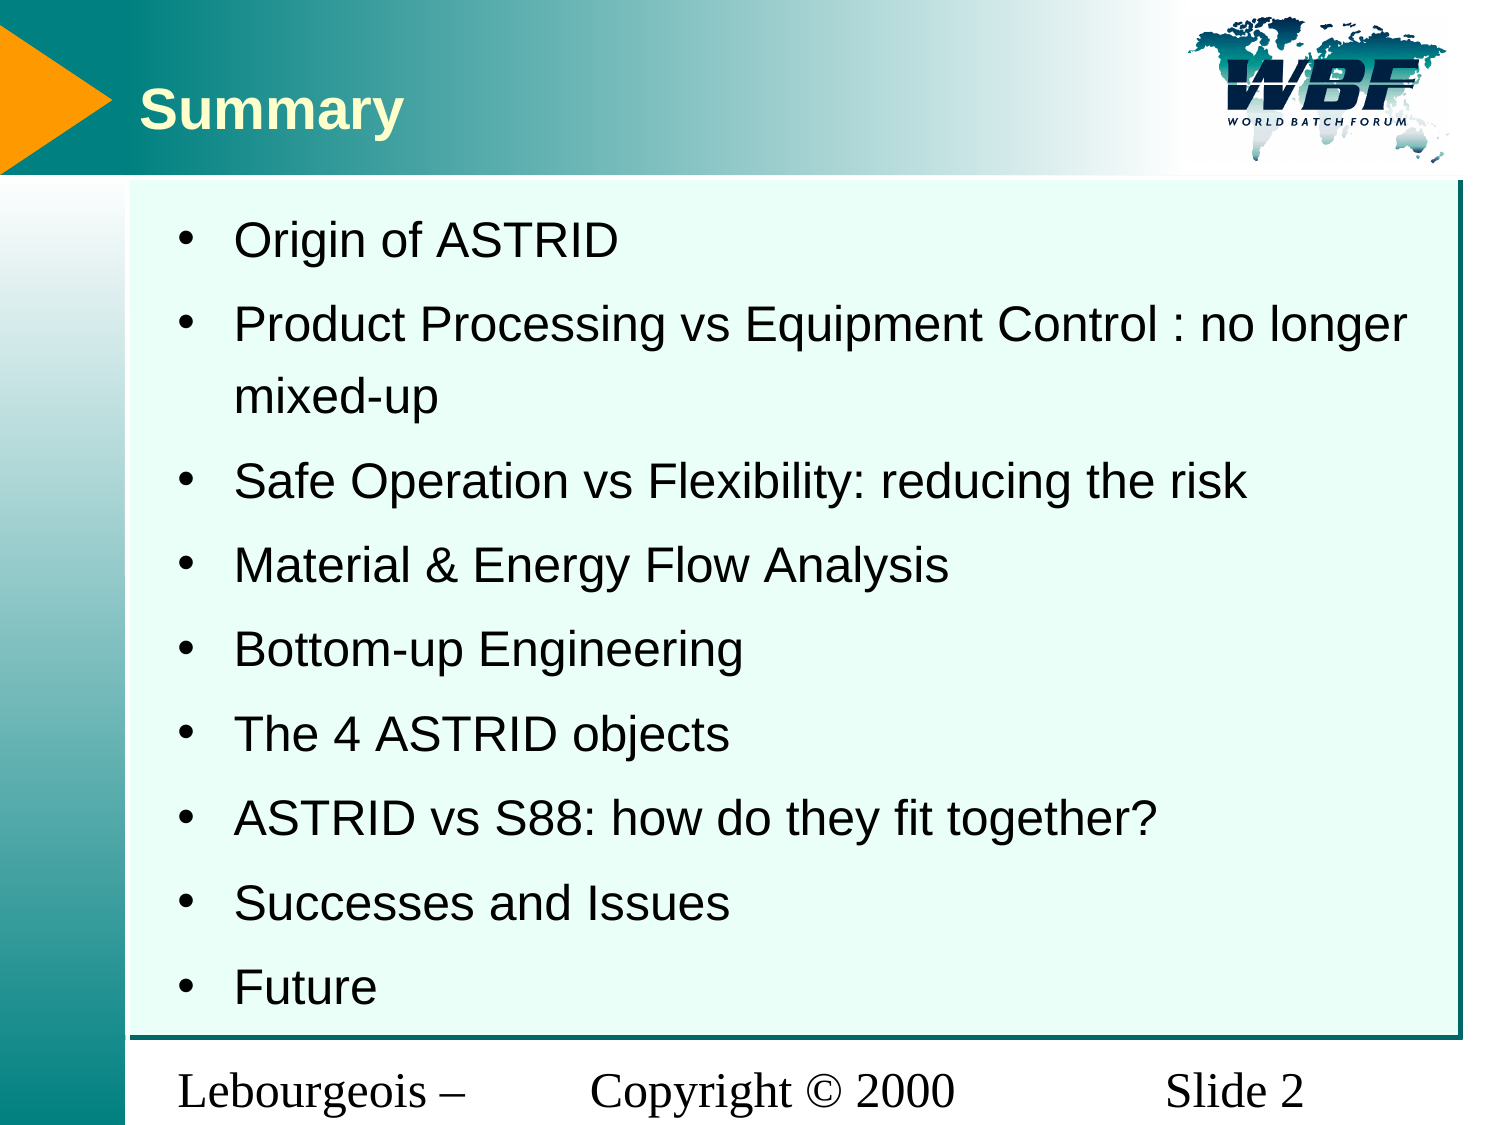

# Summary
Origin of ASTRID
Product Processing vs Equipment Control : no longer mixed-up
Safe Operation vs Flexibility: reducing the risk
Material & Energy Flow Analysis
Bottom-up Engineering
The 4 ASTRID objects
ASTRID vs S88: how do they fit together?
Successes and Issues
Future
2